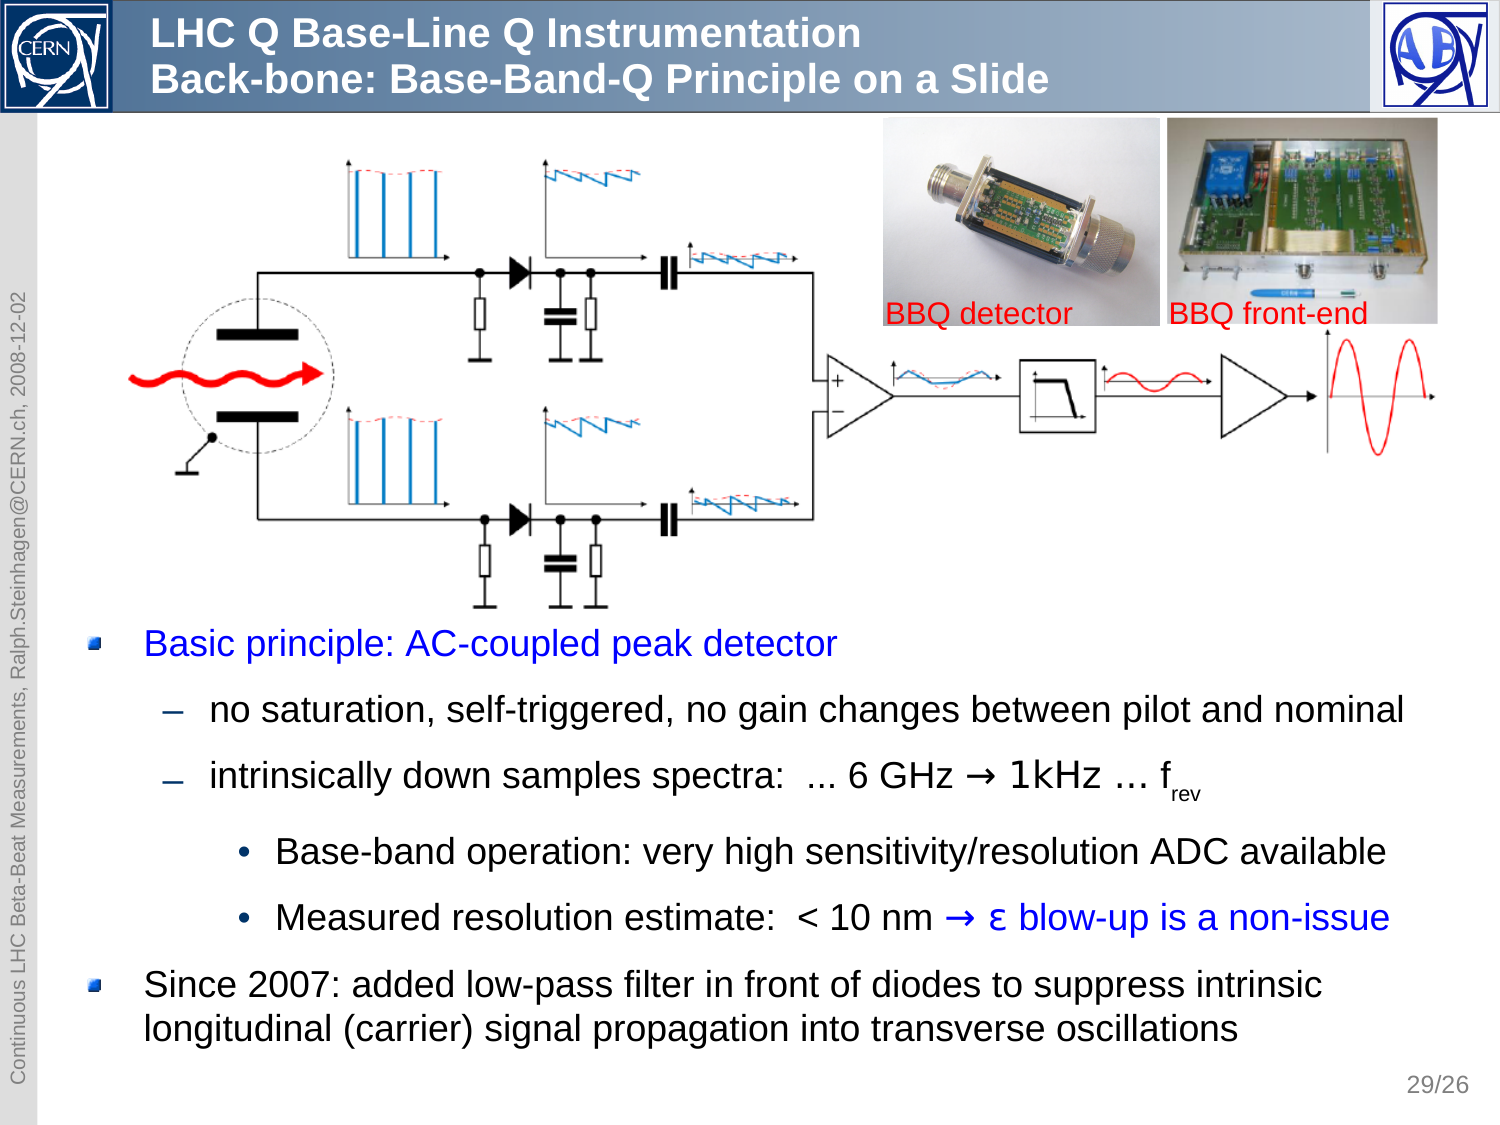

# LHC Q Base-Line Q Instrumentation Back-bone: Base-Band-Q Principle on a Slide
BBQ detector
BBQ front-end
Basic principle: AC-coupled peak detector
no saturation, self-triggered, no gain changes between pilot and nominal
intrinsically down samples spectra: ... 6 GHz → 1kHz ... frev
Base-band operation: very high sensitivity/resolution ADC available
Measured resolution estimate: < 10 nm → ε blow-up is a non-issue
Since 2007: added low-pass filter in front of diodes to suppress intrinsic longitudinal (carrier) signal propagation into transverse oscillations